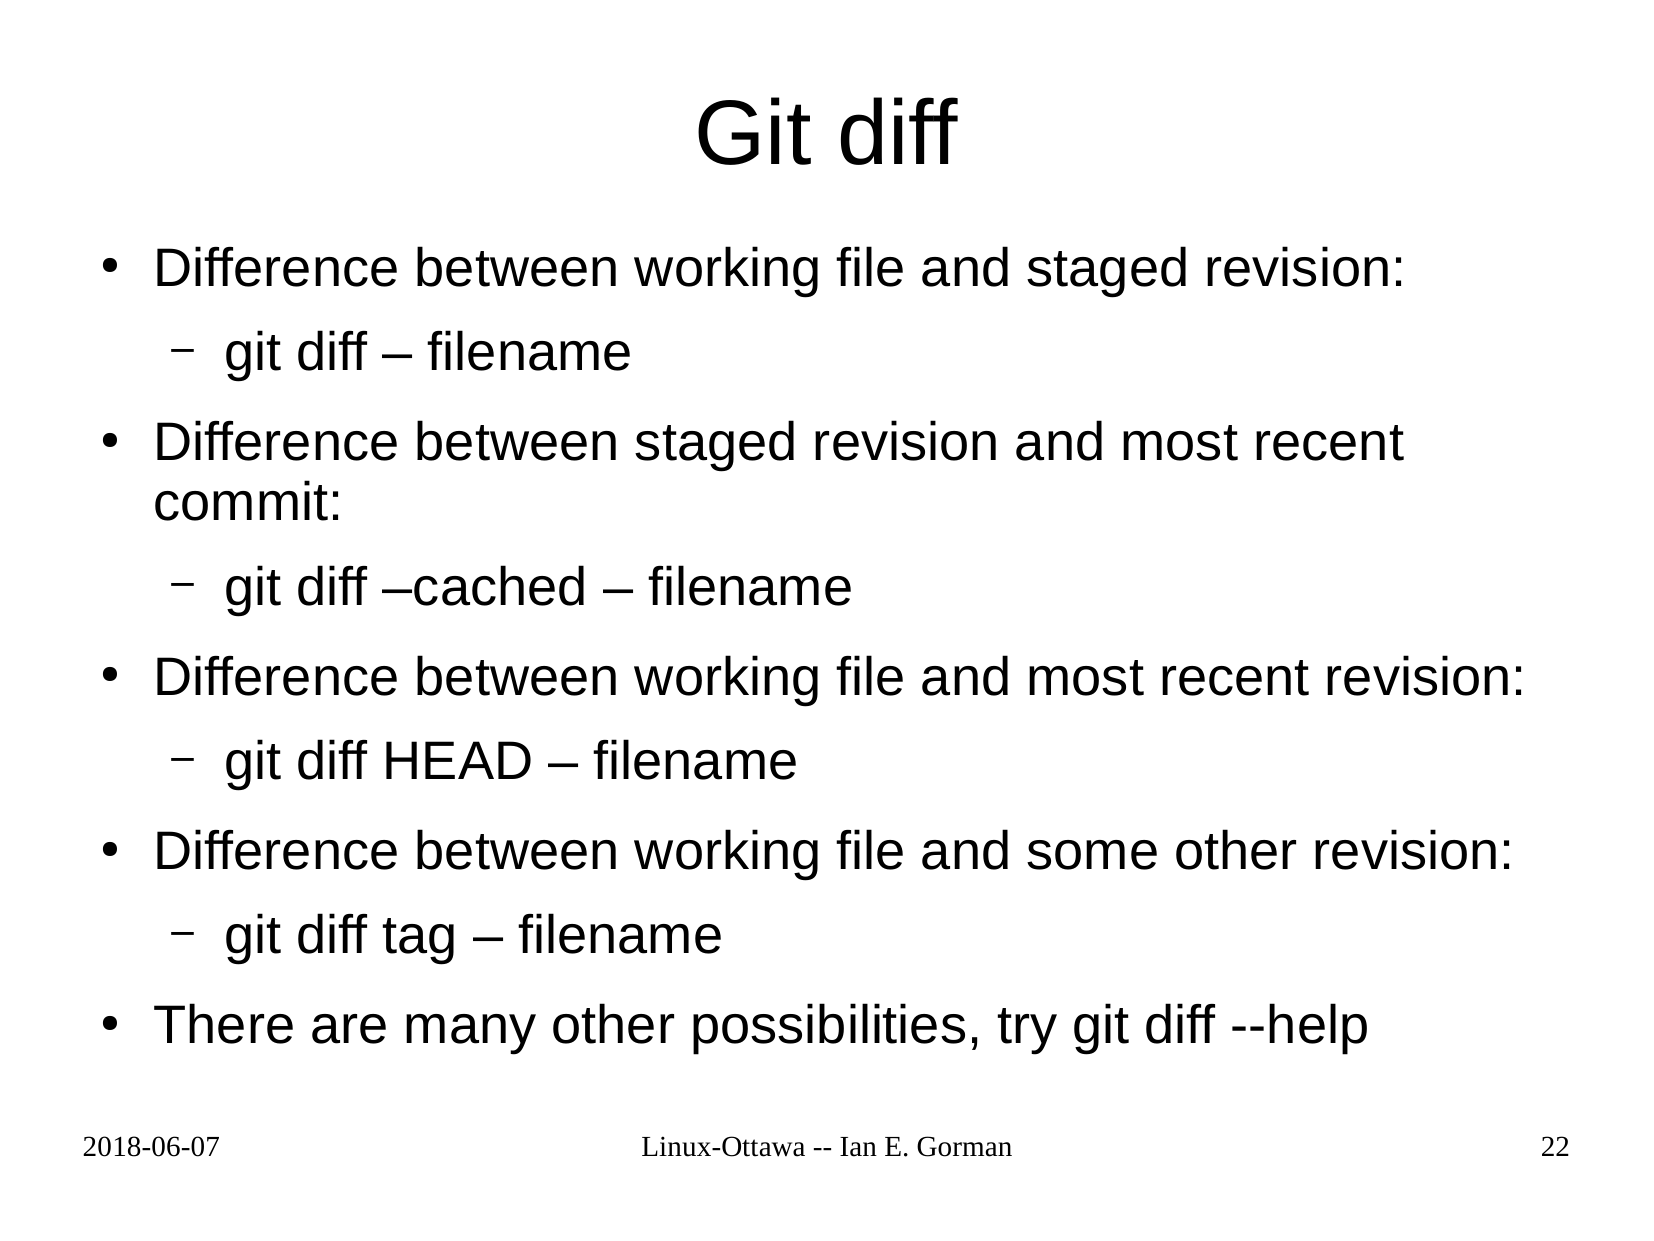

# Git diff
Difference between working file and staged revision:
git diff – filename
Difference between staged revision and most recent commit:
git diff –cached – filename
Difference between working file and most recent revision:
git diff HEAD – filename
Difference between working file and some other revision:
git diff tag – filename
There are many other possibilities, try git diff --help
2018-06-07
Linux-Ottawa -- Ian E. Gorman
22